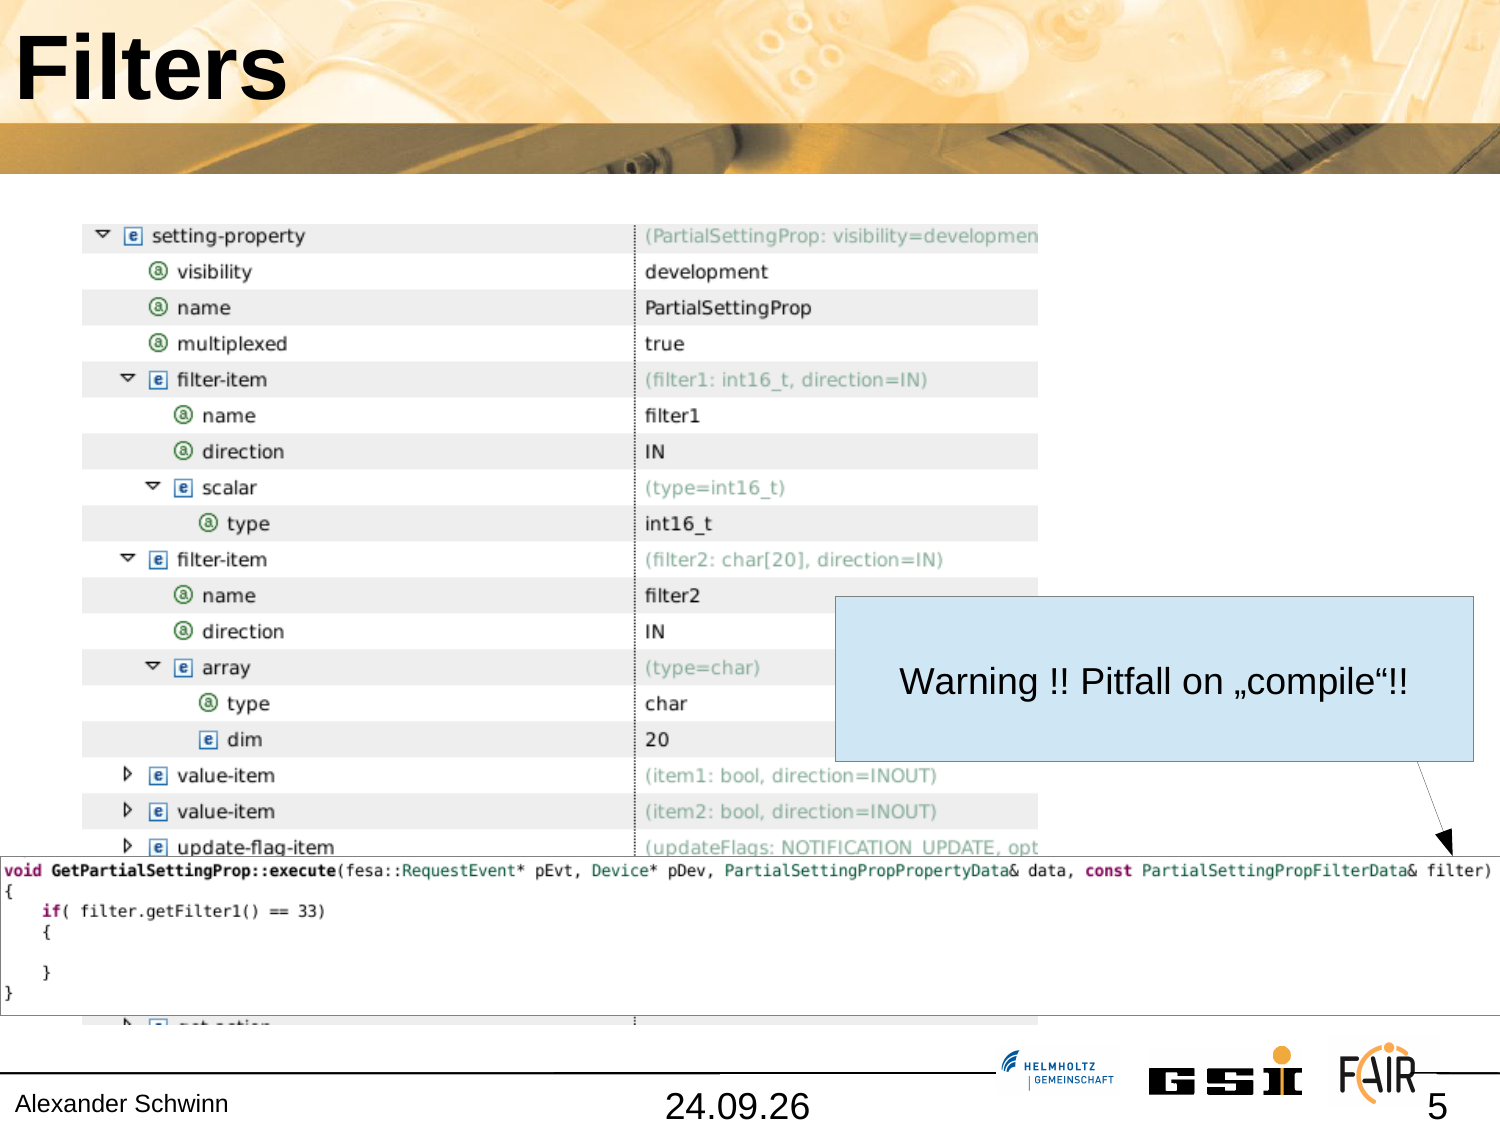

Filters
Warning !! Pitfall on „compile“!!
5